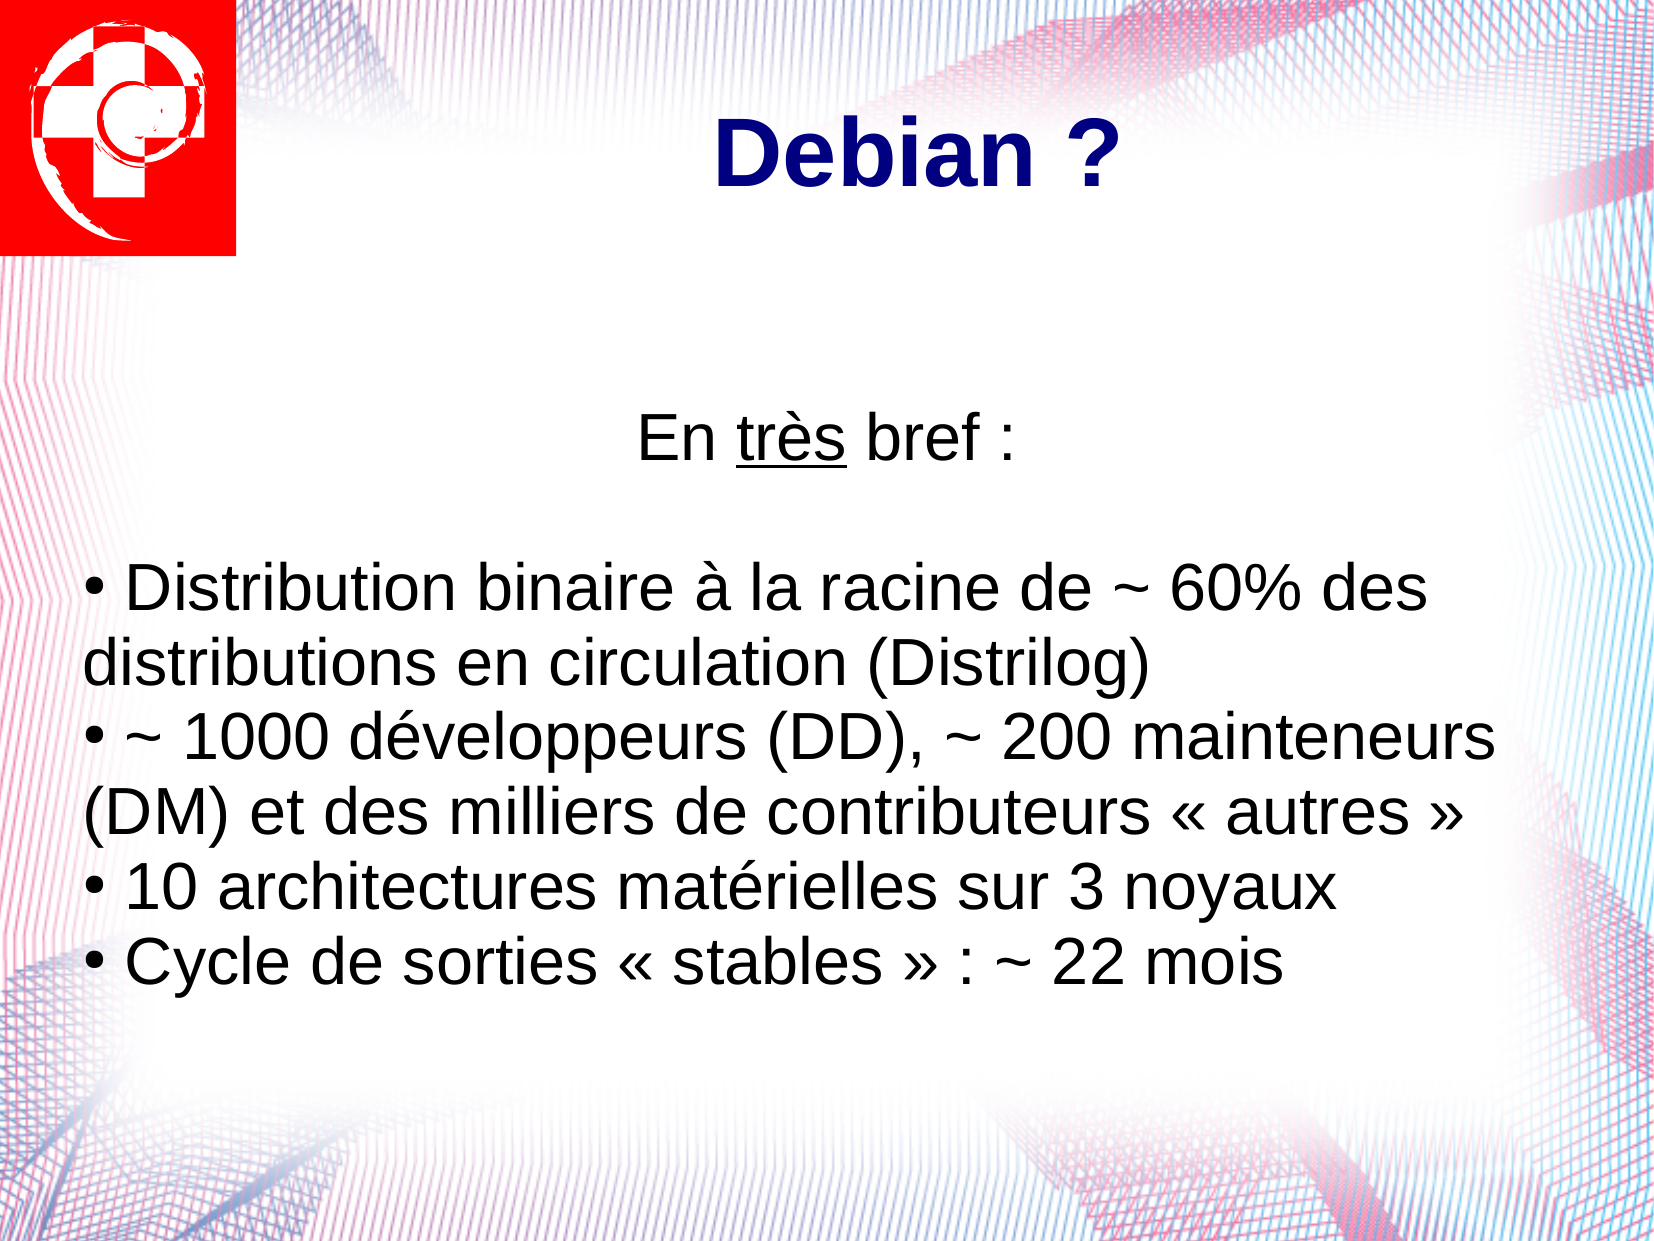

# Debian ?
En très bref :
 Distribution binaire à la racine de ~ 60% des distributions en circulation (Distrilog)
 ~ 1000 développeurs (DD), ~ 200 mainteneurs (DM) et des milliers de contributeurs « autres »
 10 architectures matérielles sur 3 noyaux
 Cycle de sorties « stables » : ~ 22 mois